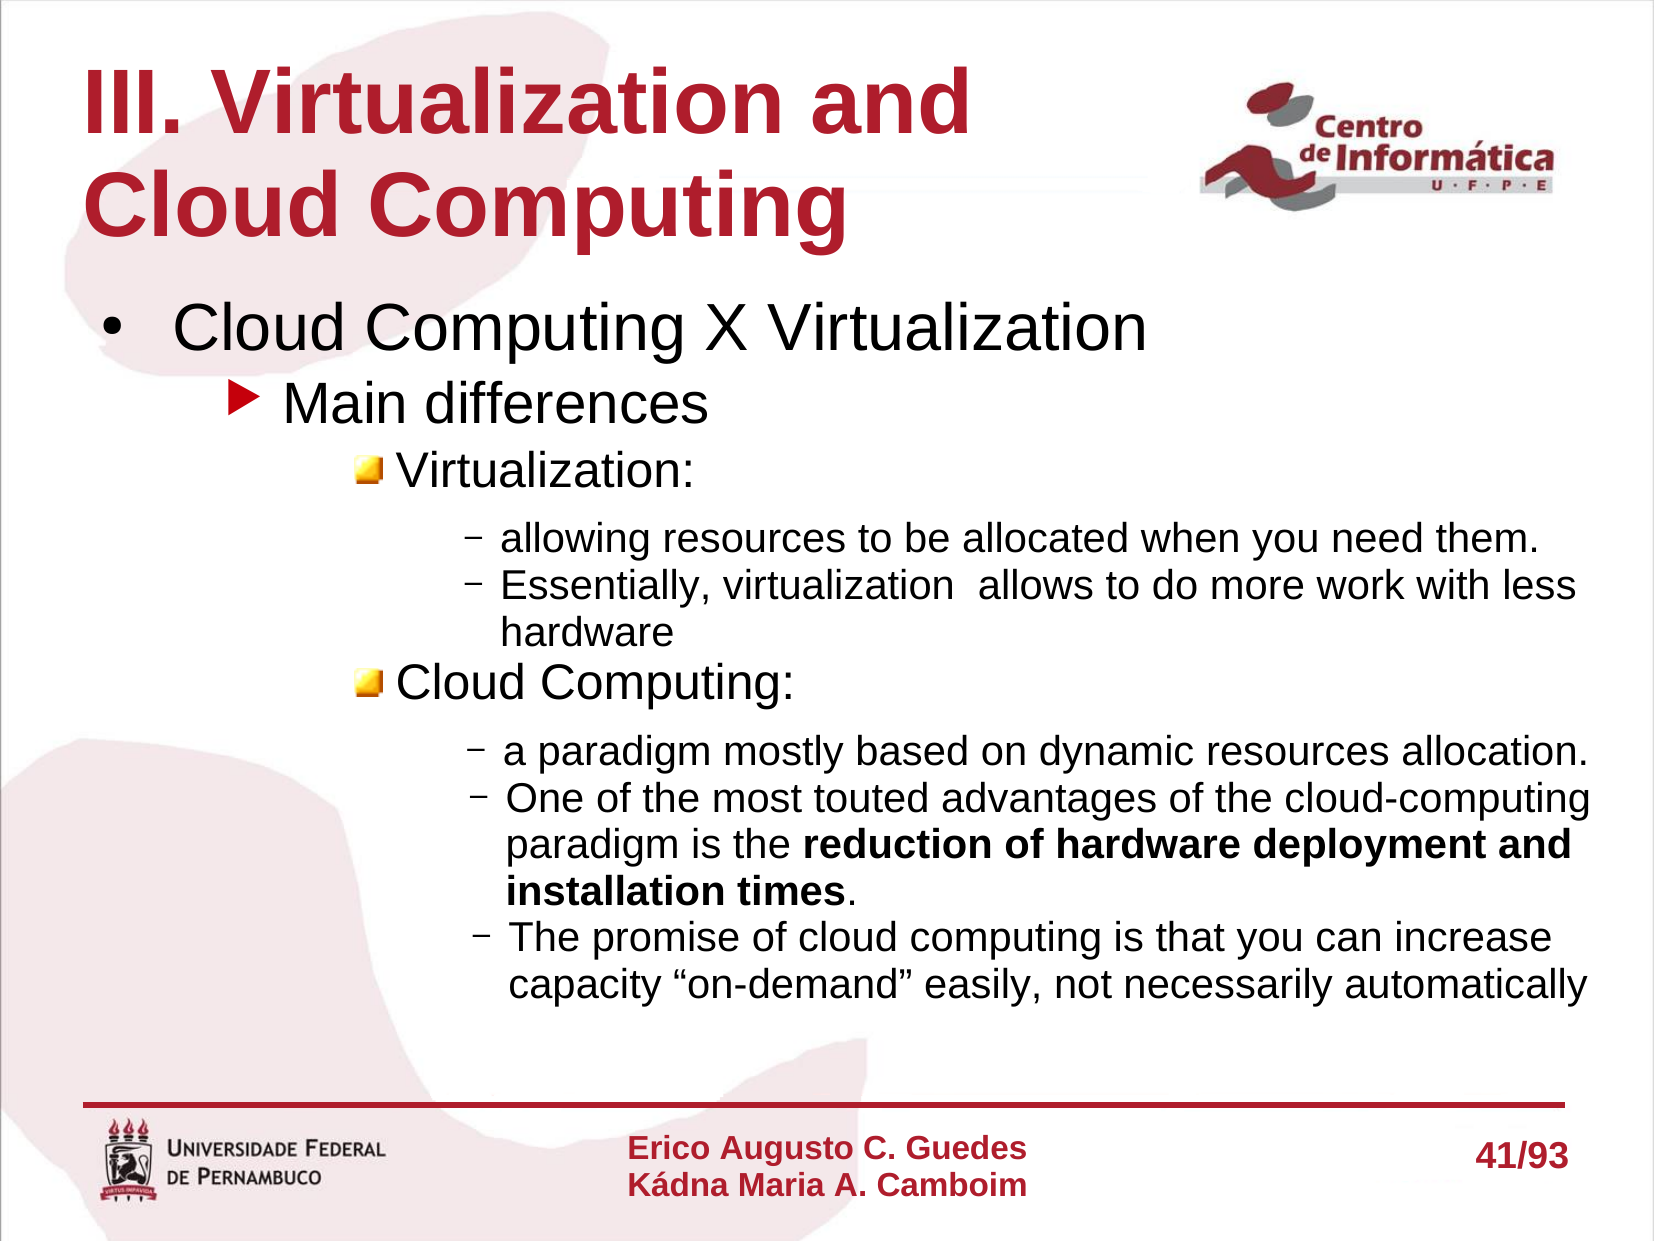

# III. Virtualization and Cloud Computing
 Cloud Computing X Virtualization
 Main differences
Virtualization:
allowing resources to be allocated when you need them.
Essentially, virtualization allows to do more work with less hardware
Cloud Computing:
a paradigm mostly based on dynamic resources allocation.
One of the most touted advantages of the cloud-computing paradigm is the reduction of hardware deployment and installation times.
The promise of cloud computing is that you can increase capacity “on-demand” easily, not necessarily automatically